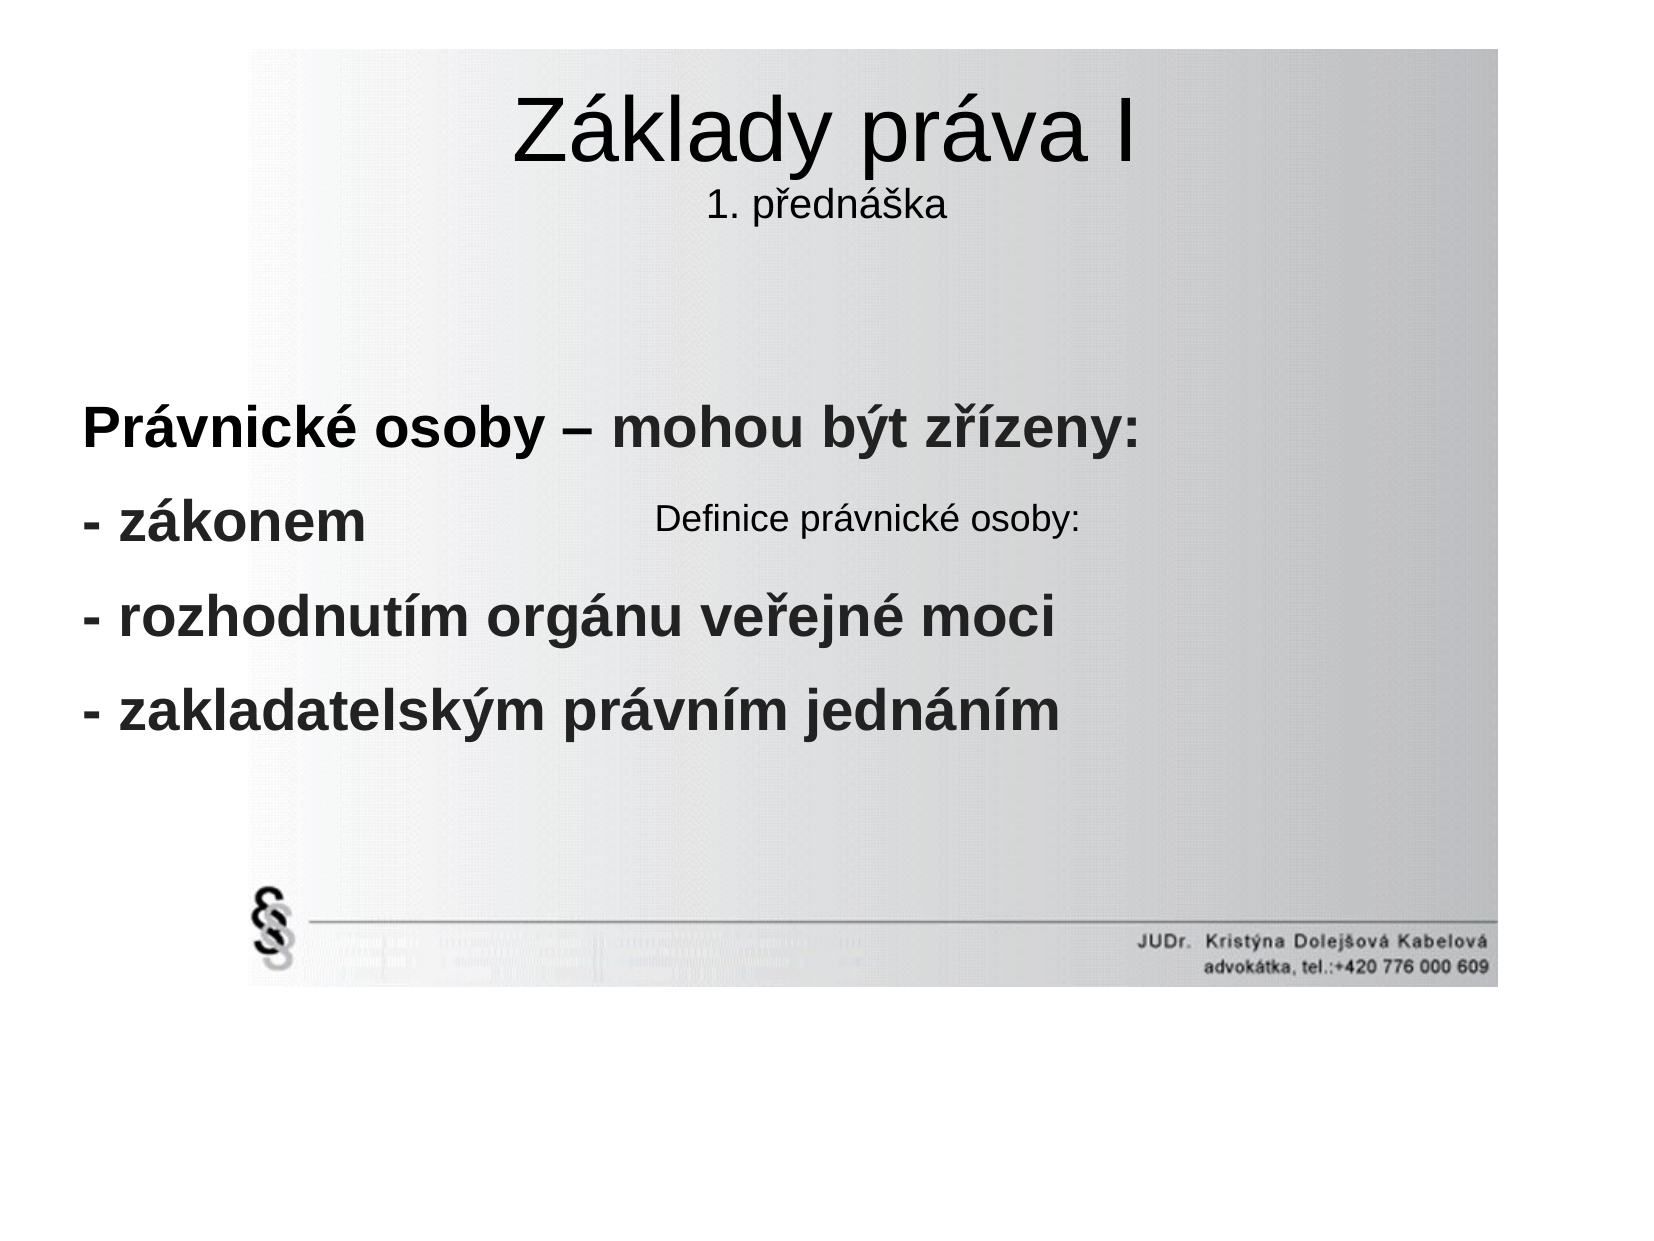

# Základy práva I 1. přednáška
Právnické osoby – mohou být zřízeny:
- zákonem
- rozhodnutím orgánu veřejné moci
- zakladatelským právním jednáním